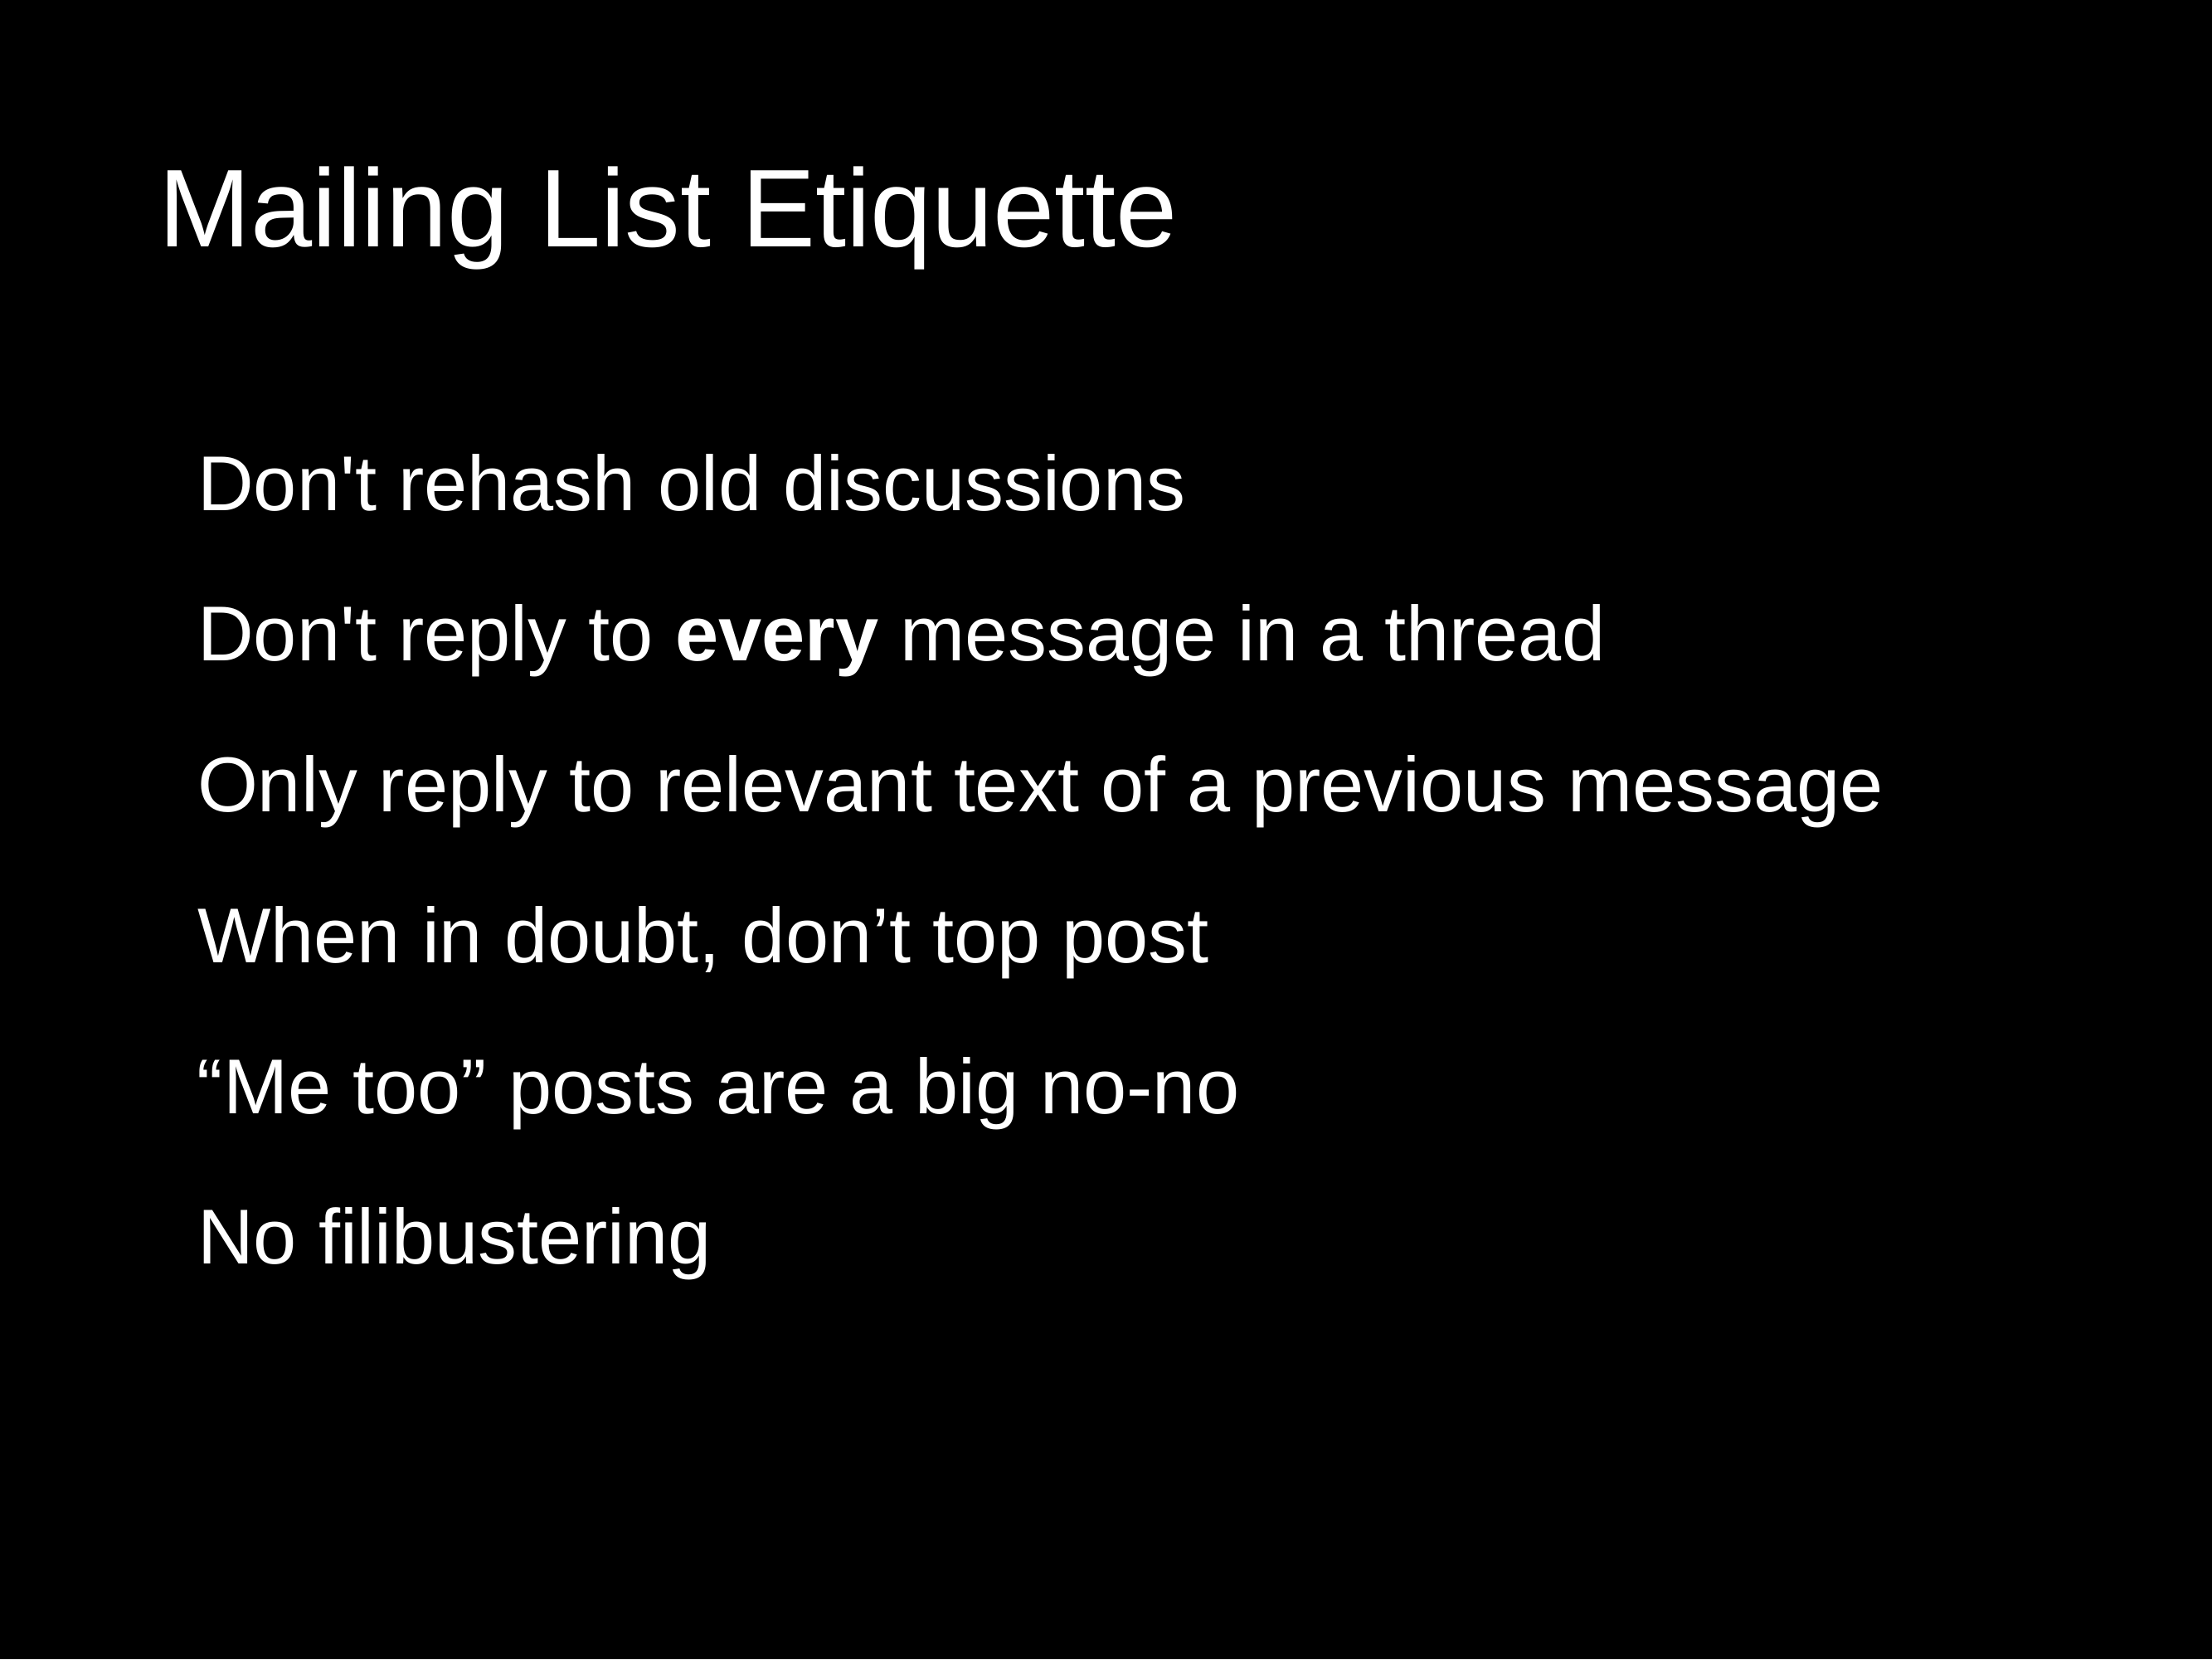

# Mailing List Etiquette
 Don't rehash old discussions
 Don't reply to every message in a thread
 Only reply to relevant text of a previous message
 When in doubt, don’t top post
 “Me too” posts are a big no-no
 No filibustering